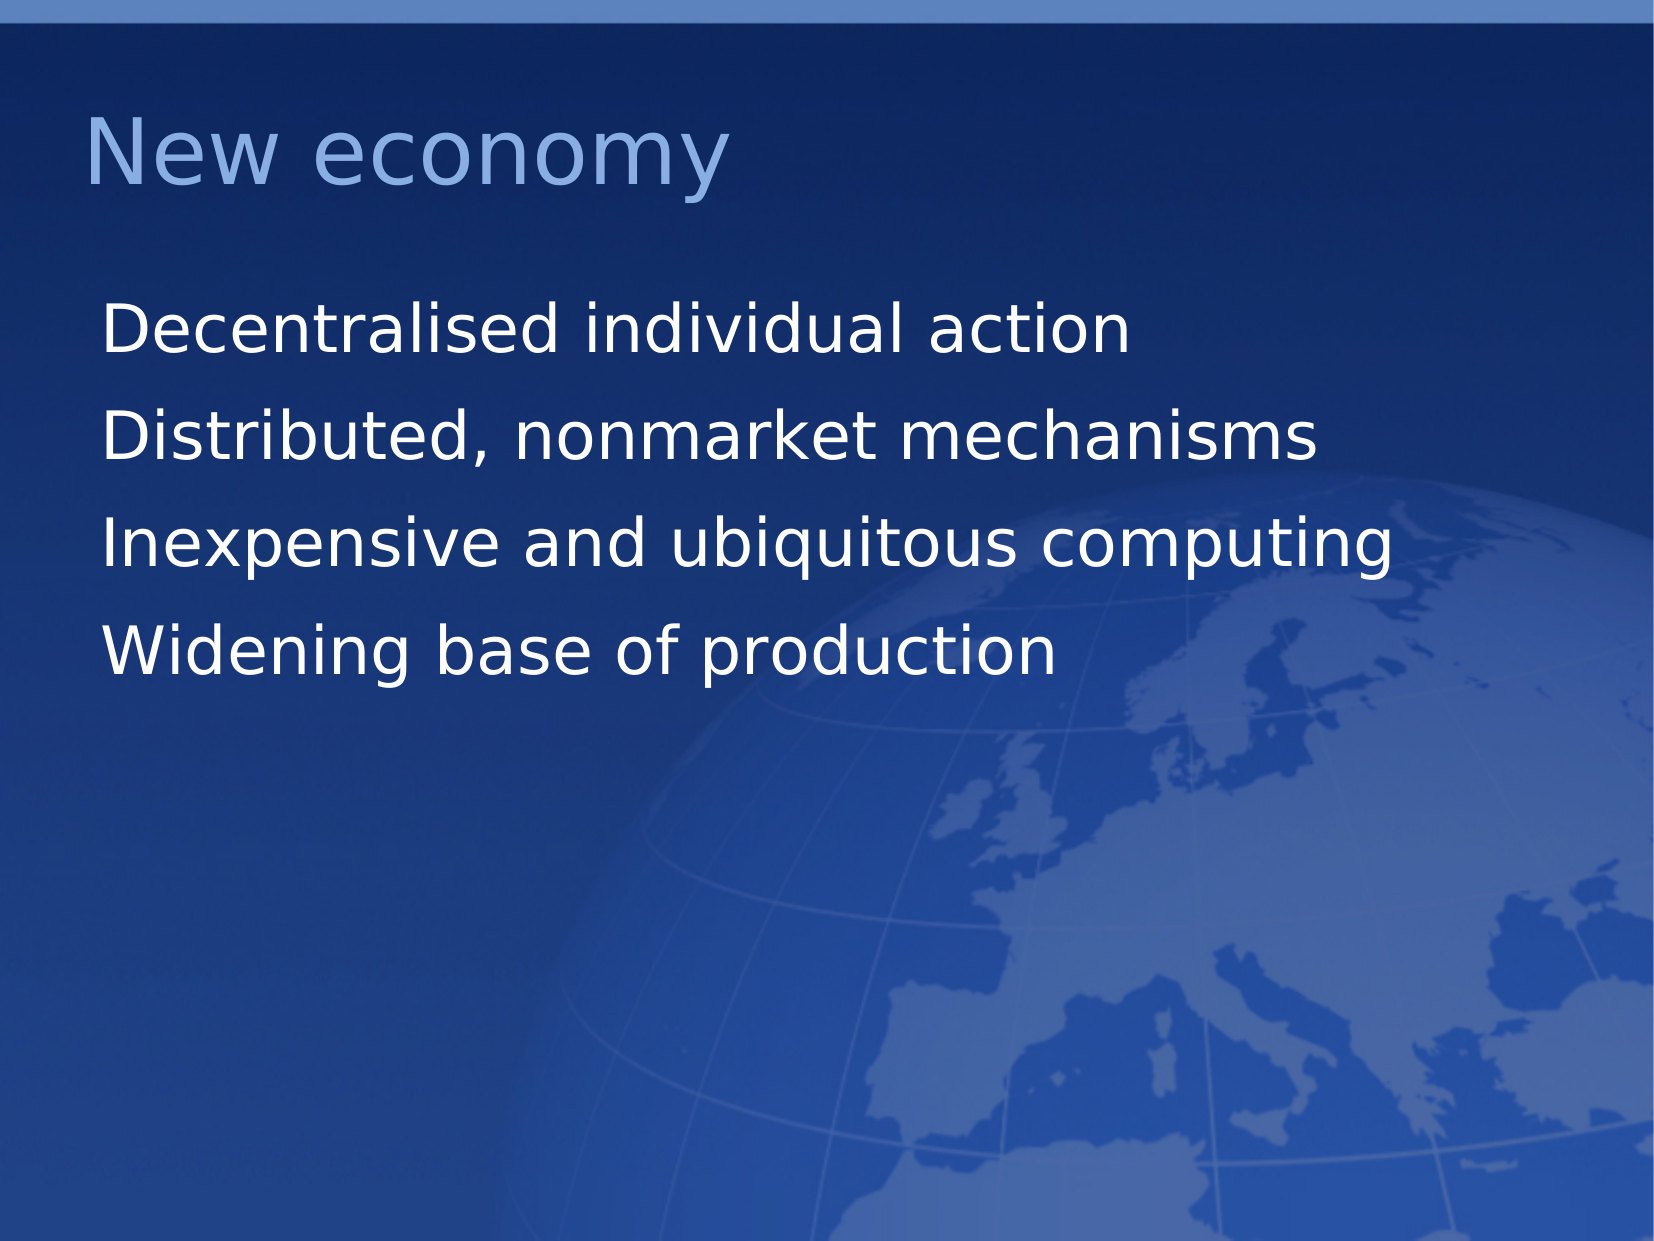

# New economy
Decentralised individual action
Distributed, nonmarket mechanisms
Inexpensive and ubiquitous computing
Widening base of production